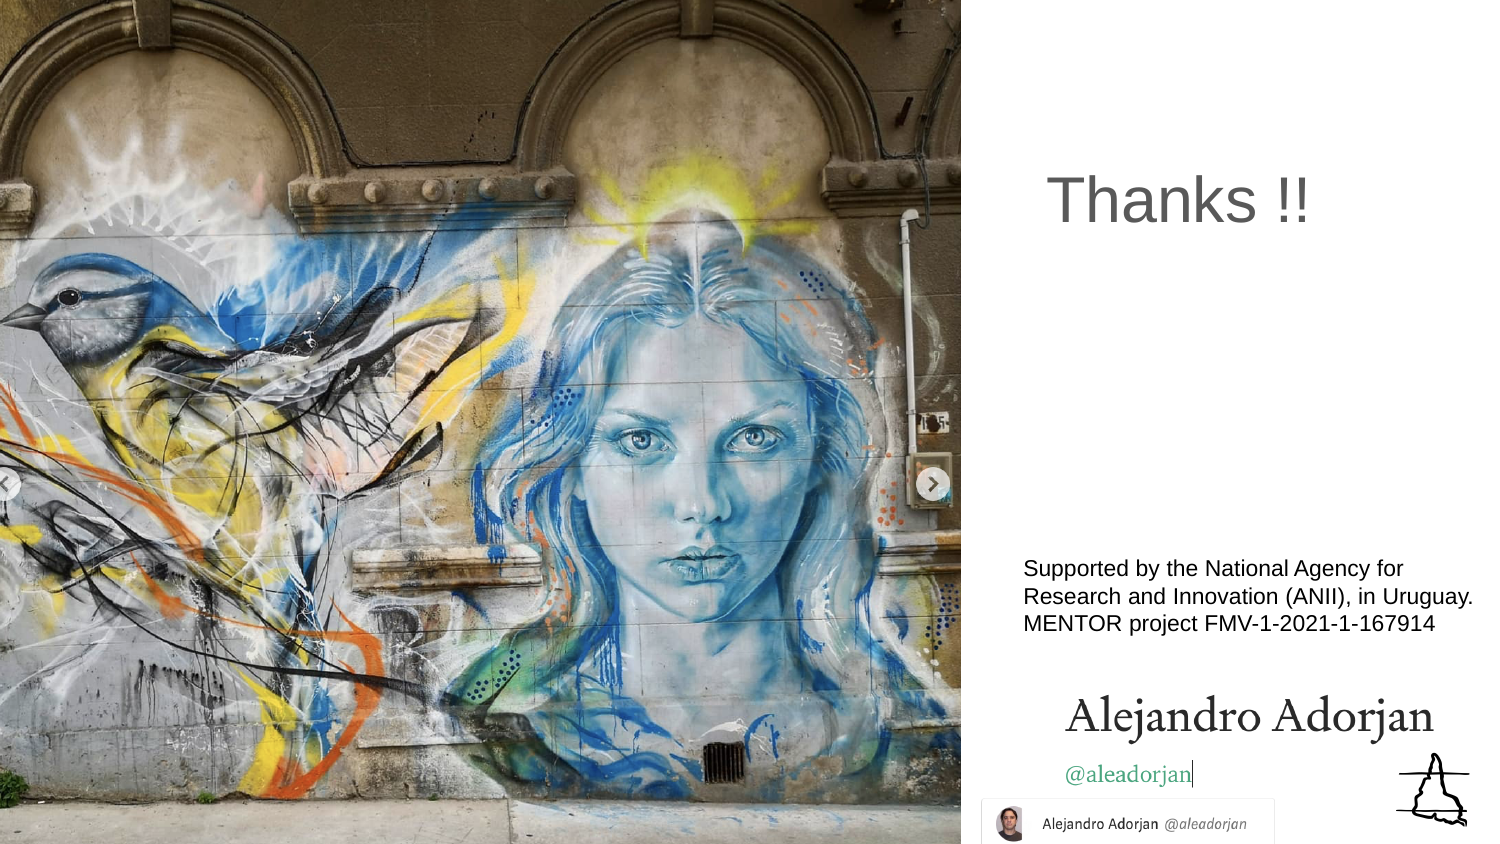

Thanks !!
Supported by the National Agency for Research and Innovation (ANII), in Uruguay. MENTOR project FMV-1-2021-1-167914